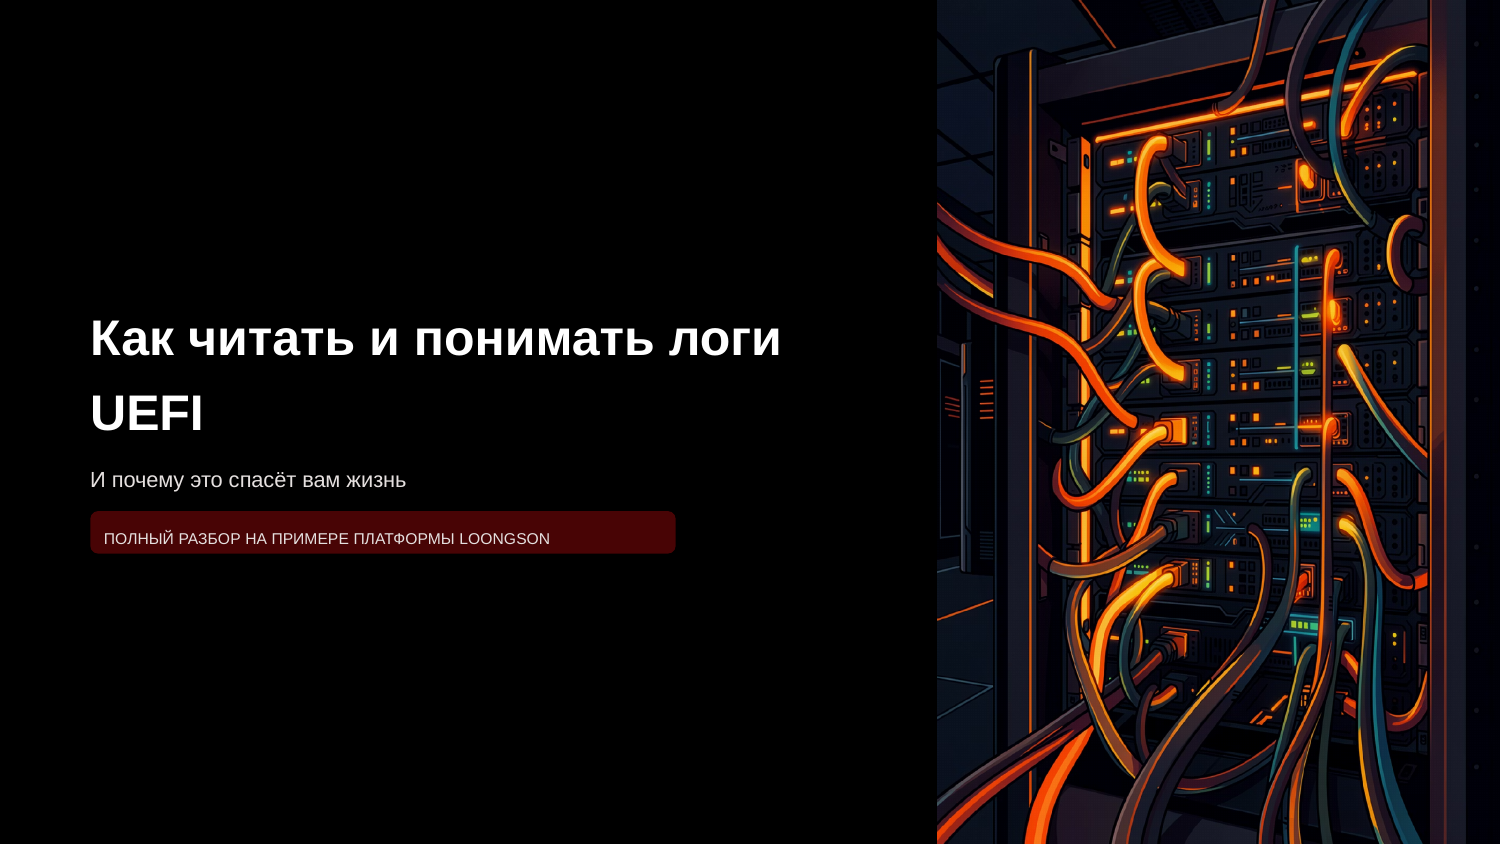

Как читать и понимать логи UEFI
И почему это спасёт вам жизнь
ПОЛНЫЙ РАЗБОР НА ПРИМЕРЕ ПЛАТФОРМЫ LOONGSON